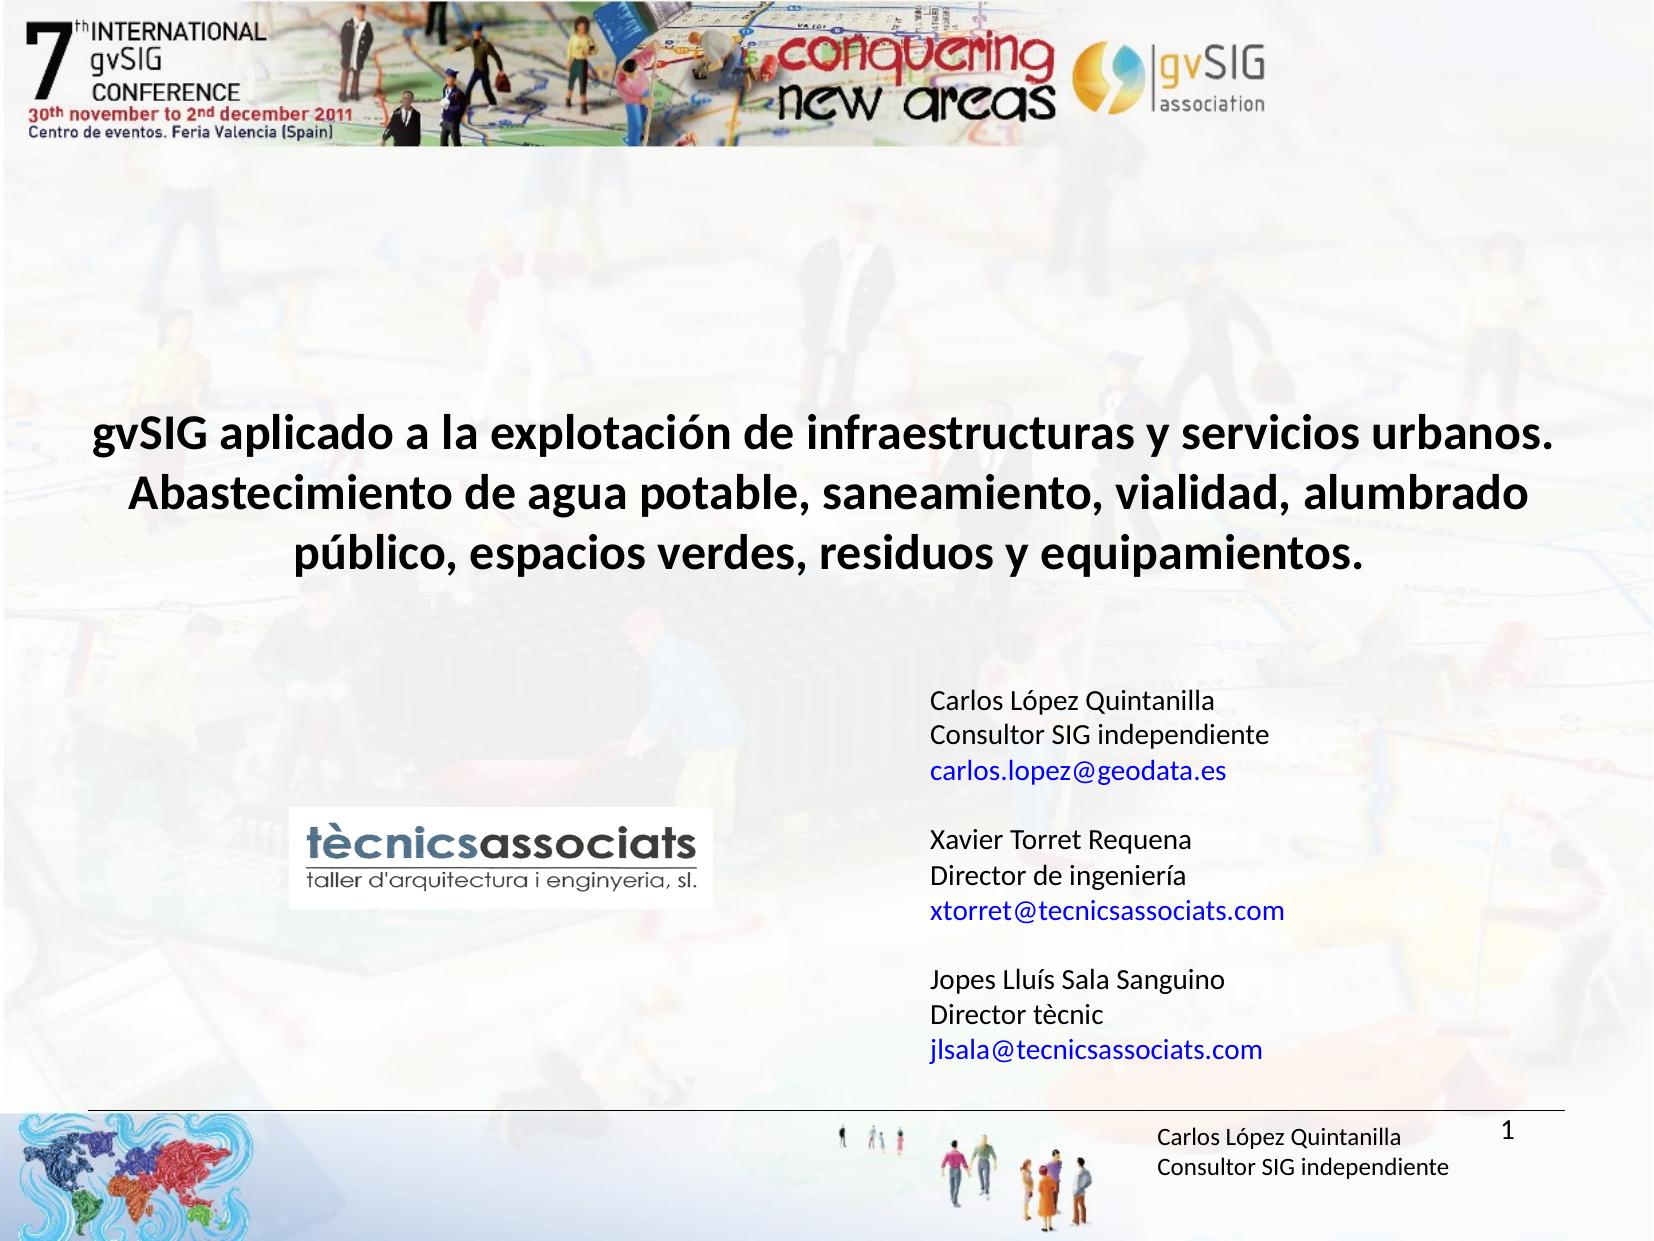

# gvSIG aplicado a la explotación de infraestructuras y servicios urbanos. Abastecimiento de agua potable, saneamiento, vialidad, alumbrado público, espacios verdes, residuos y equipamientos.
Carlos López Quintanilla
Consultor SIG independiente
carlos.lopez@geodata.es
Xavier Torret Requena
Director de ingeniería
xtorret@tecnicsassociats.com
Jopes Lluís Sala Sanguino
Director tècnic
jlsala@tecnicsassociats.com
Carlos López Quintanilla
Consultor SIG independiente